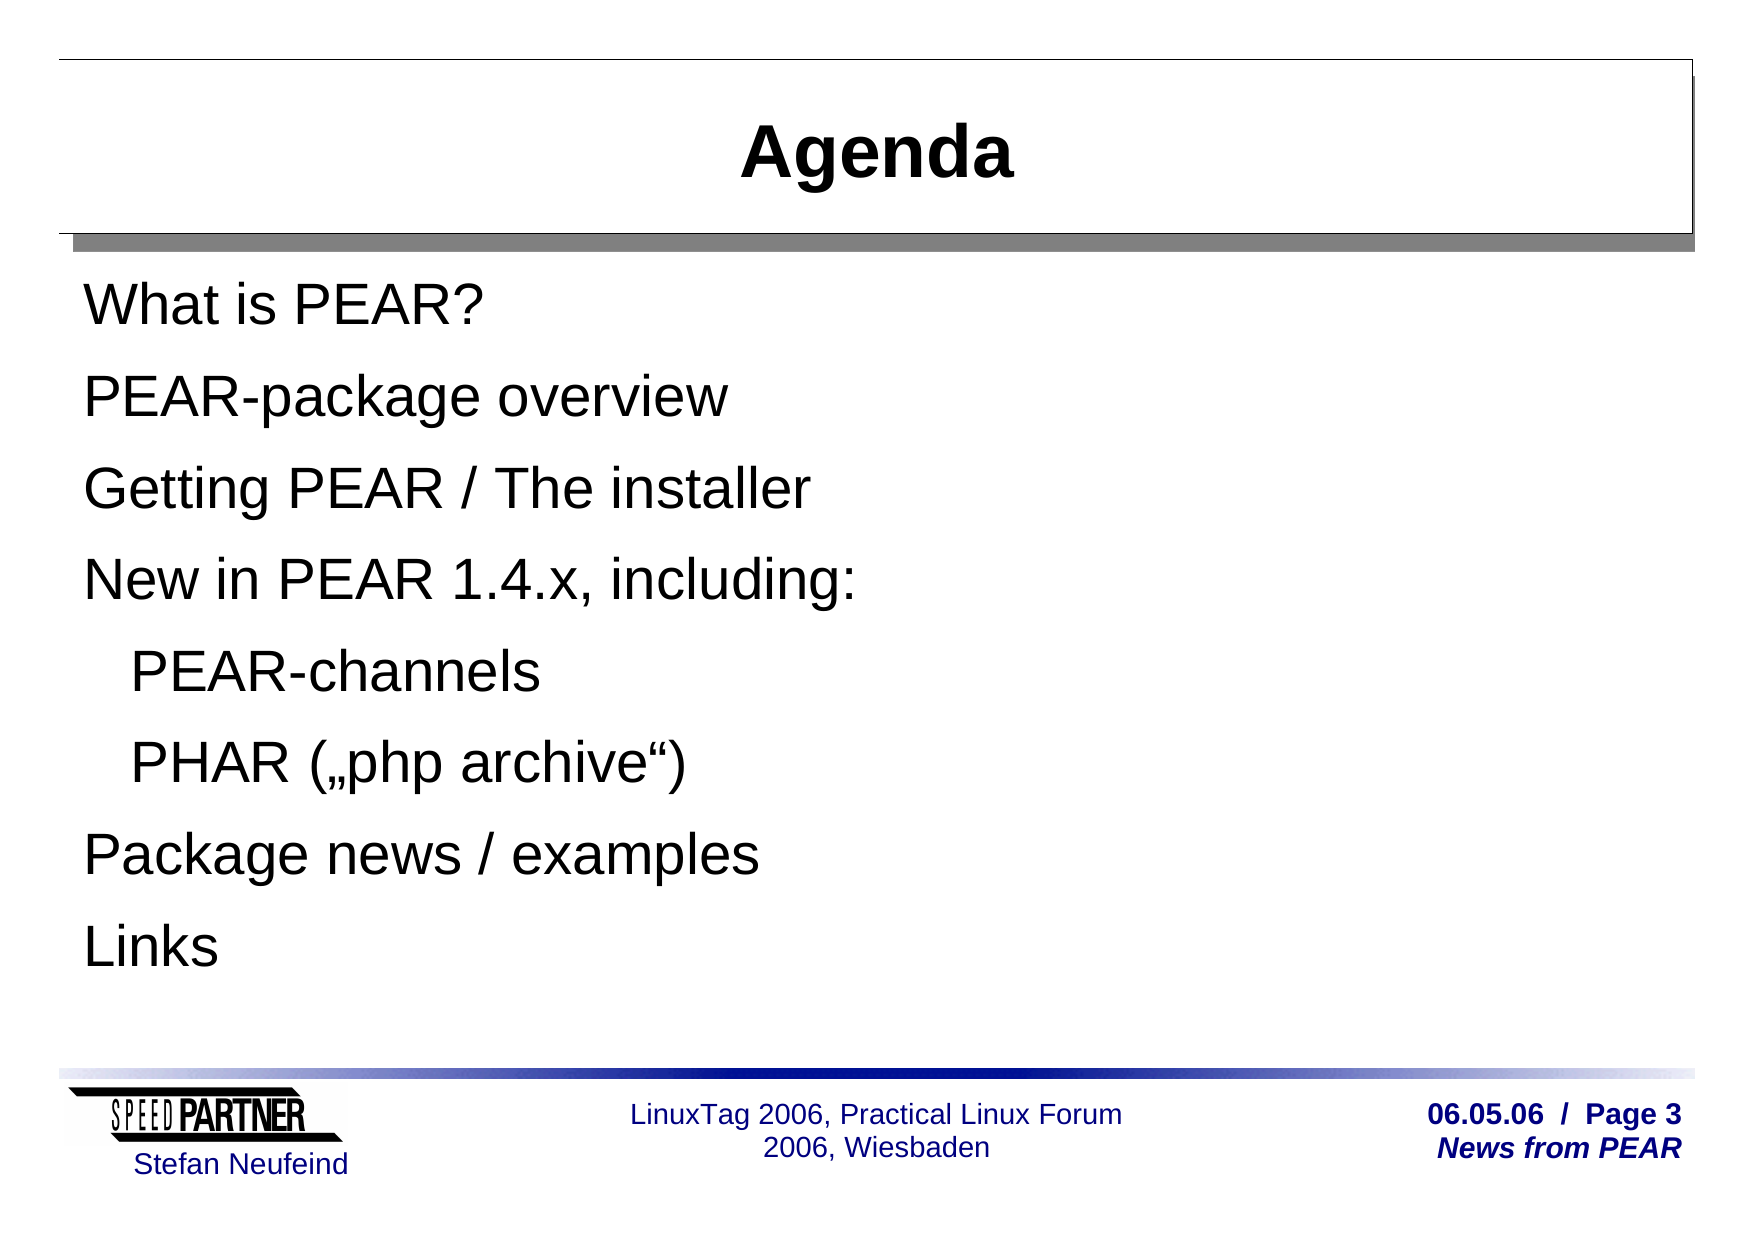

# Agenda
What is PEAR?
PEAR-package overview
Getting PEAR / The installer
New in PEAR 1.4.x, including:
PEAR-channels
PHAR („php archive“)
Package news / examples
Links